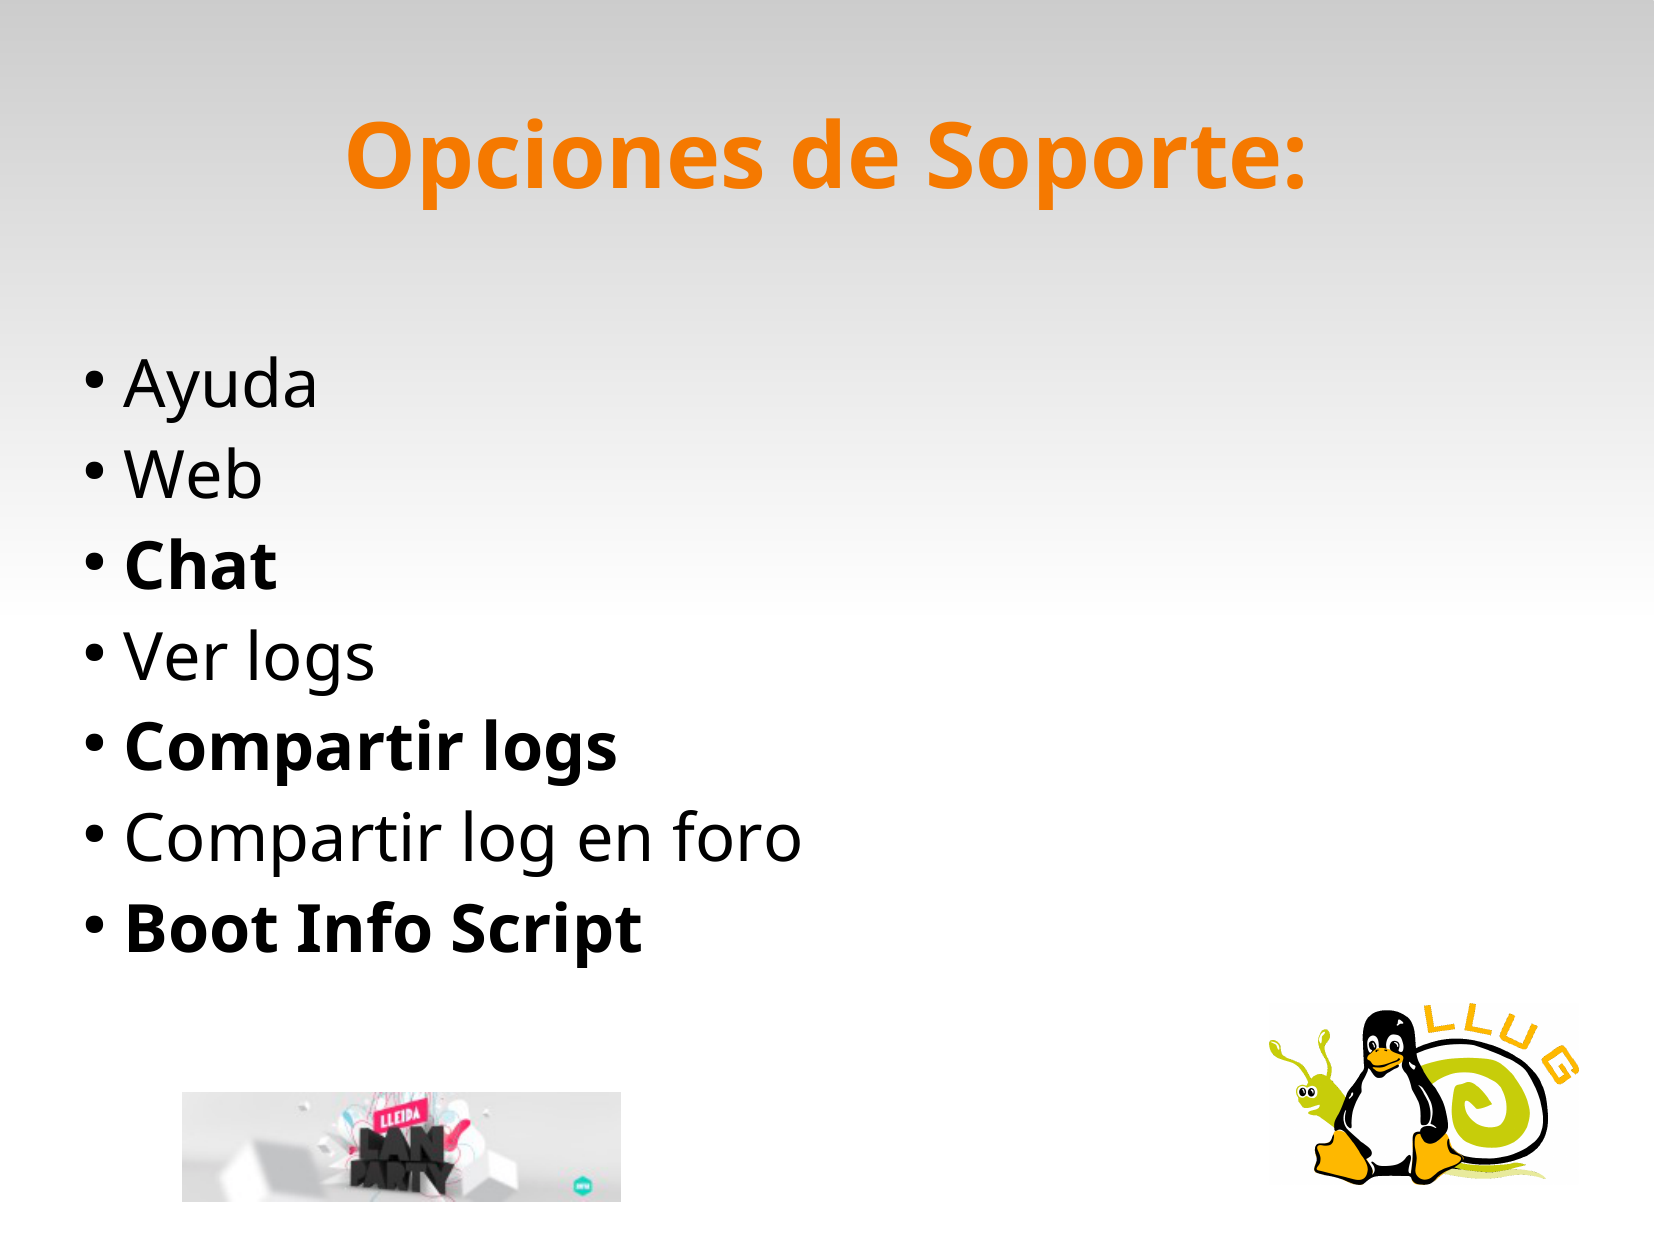

# Opciones de Soporte:
 Ayuda
 Web
 Chat
 Ver logs
 Compartir logs
 Compartir log en foro
 Boot Info Script